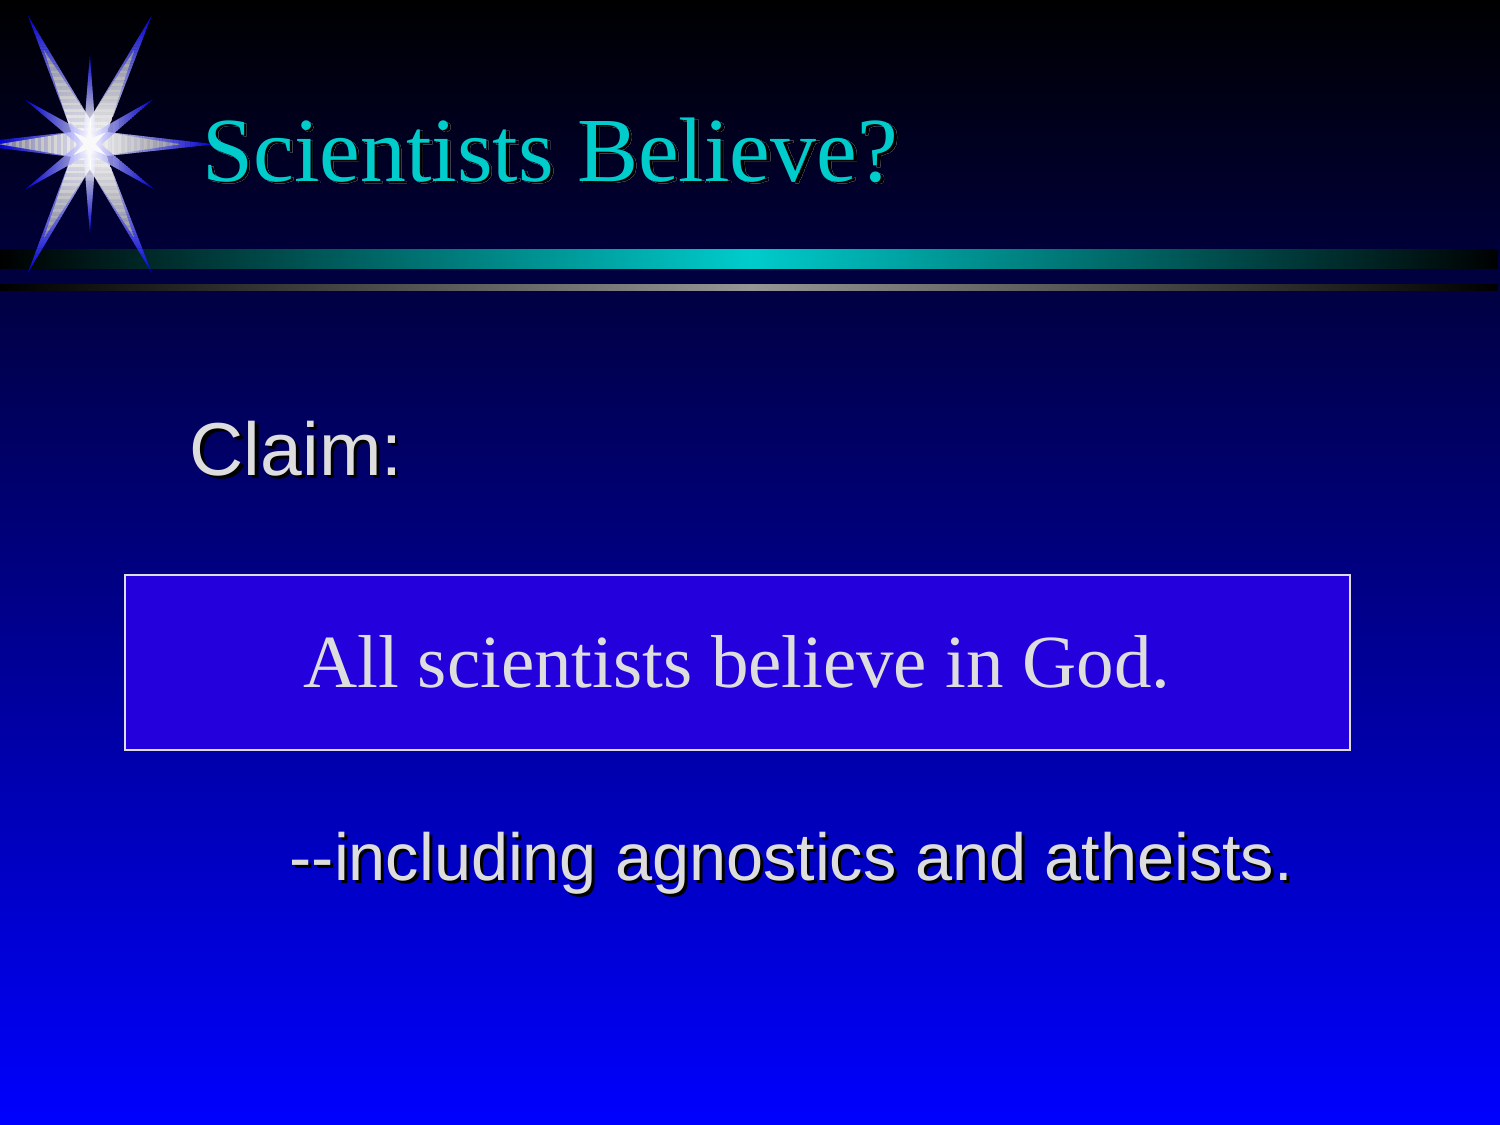

# Scientists Believe?
Claim:
All scientists believe in God.
--including agnostics and atheists.